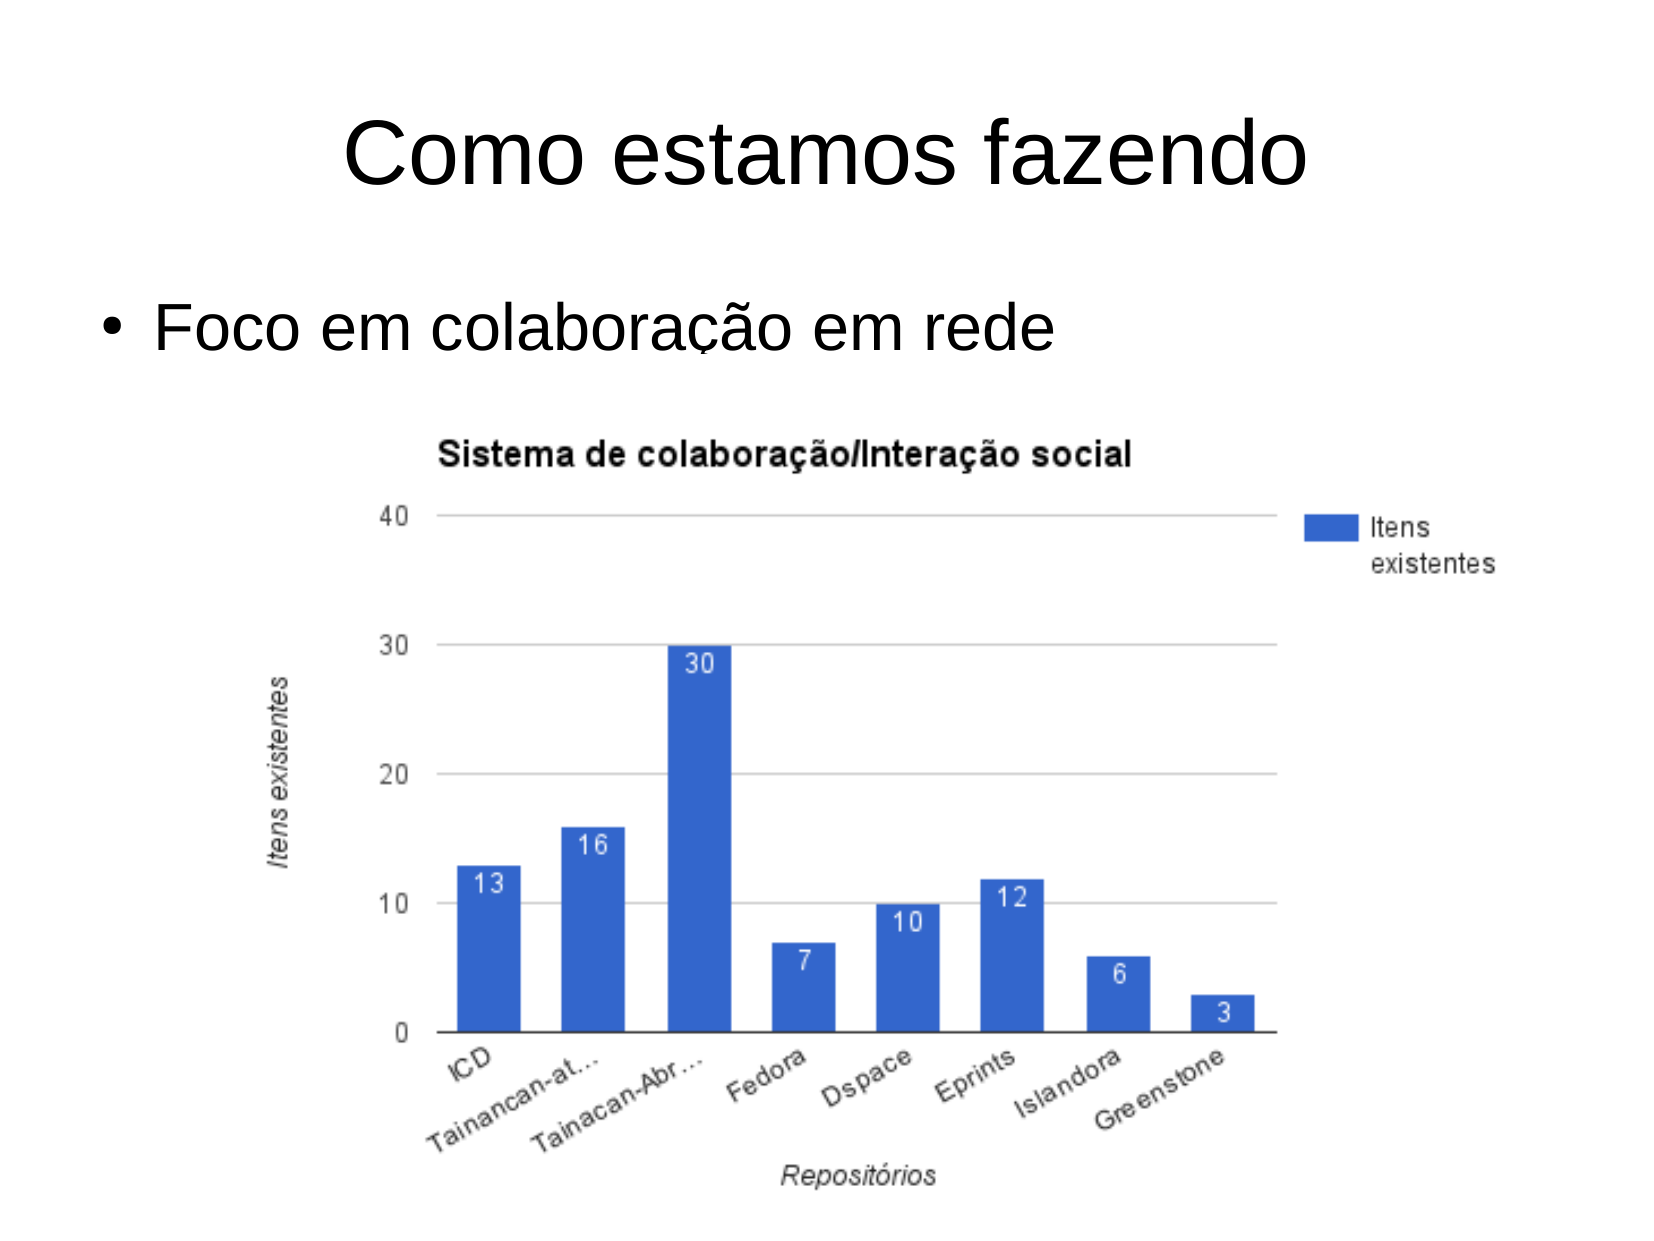

# Como estamos fazendo
Foco em colaboração em rede